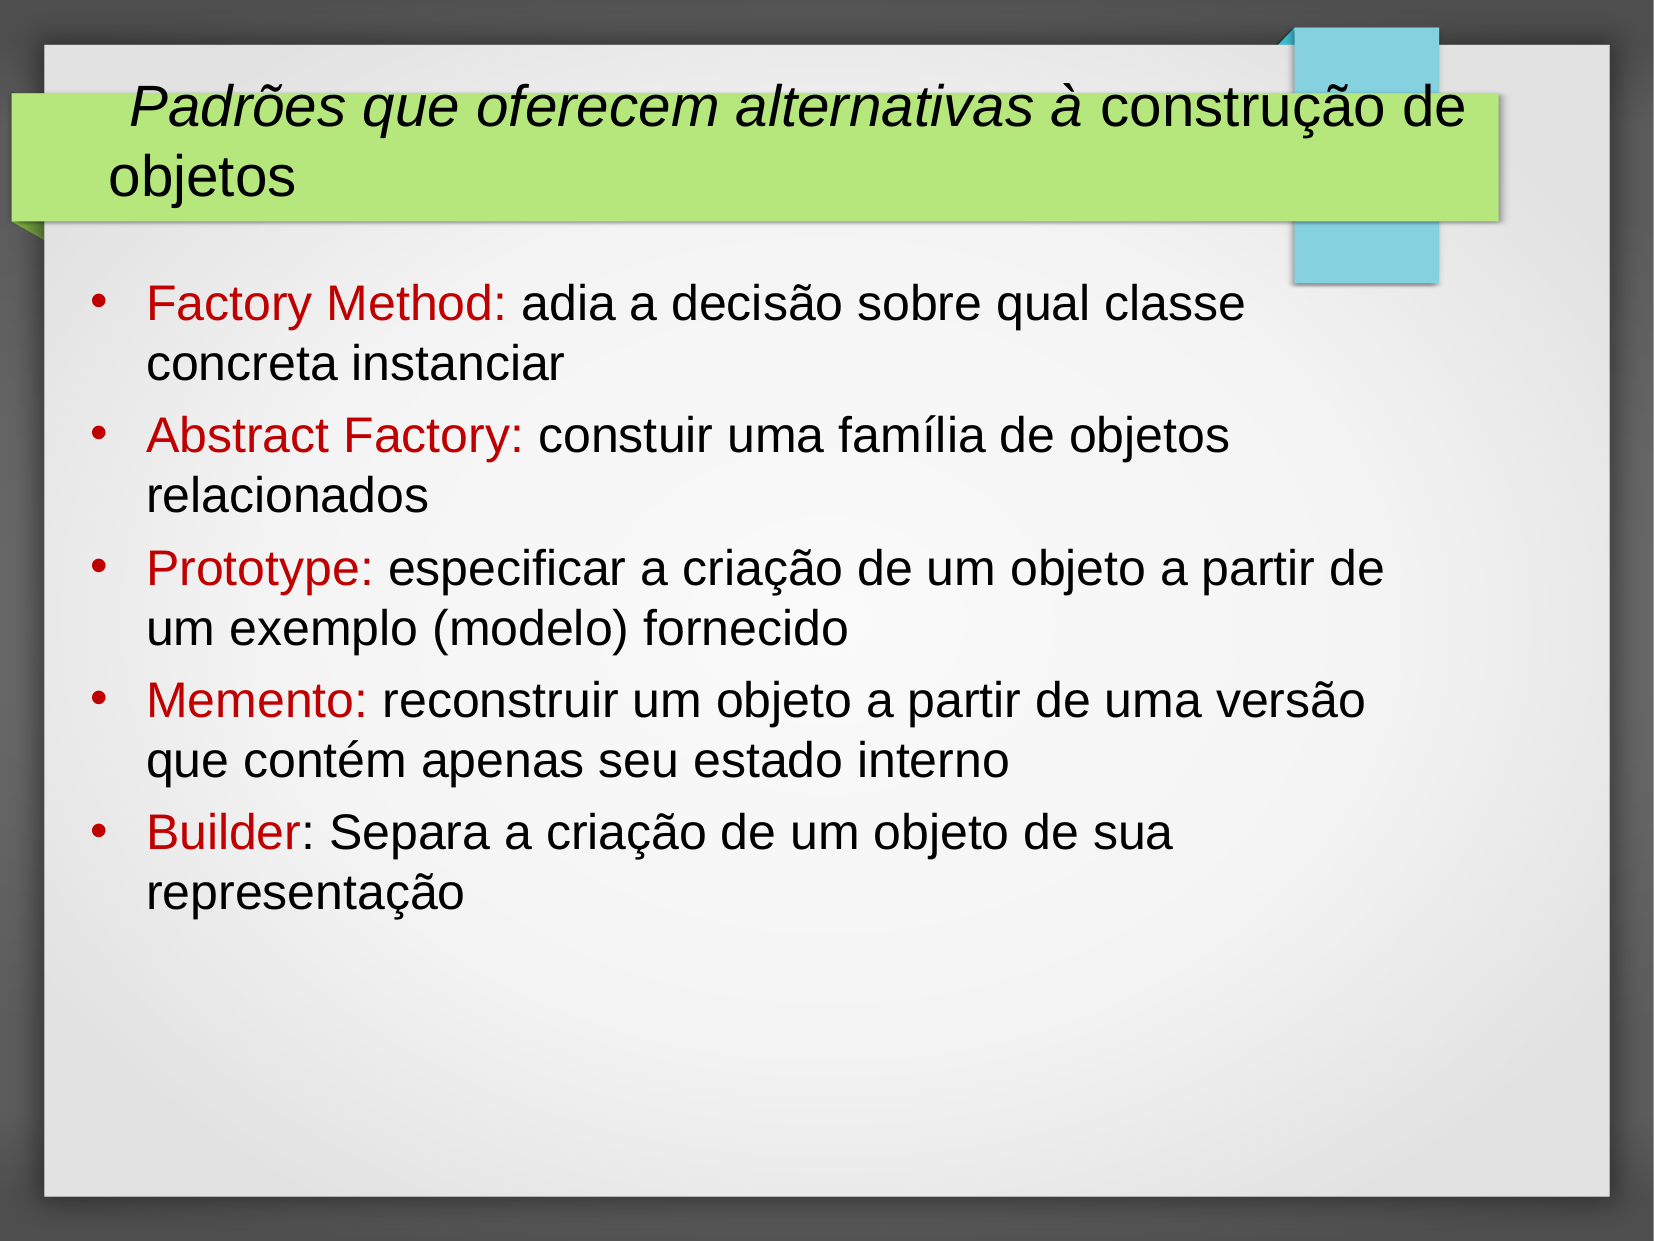

# Padrões que oferecem alternativas à construção de objetos
Factory Method: adia a decisão sobre qual classe concreta instanciar
Abstract Factory: constuir uma família de objetos relacionados
Prototype: especificar a criação de um objeto a partir de um exemplo (modelo) fornecido
Memento: reconstruir um objeto a partir de uma versão que contém apenas seu estado interno
Builder: Separa a criação de um objeto de sua representação